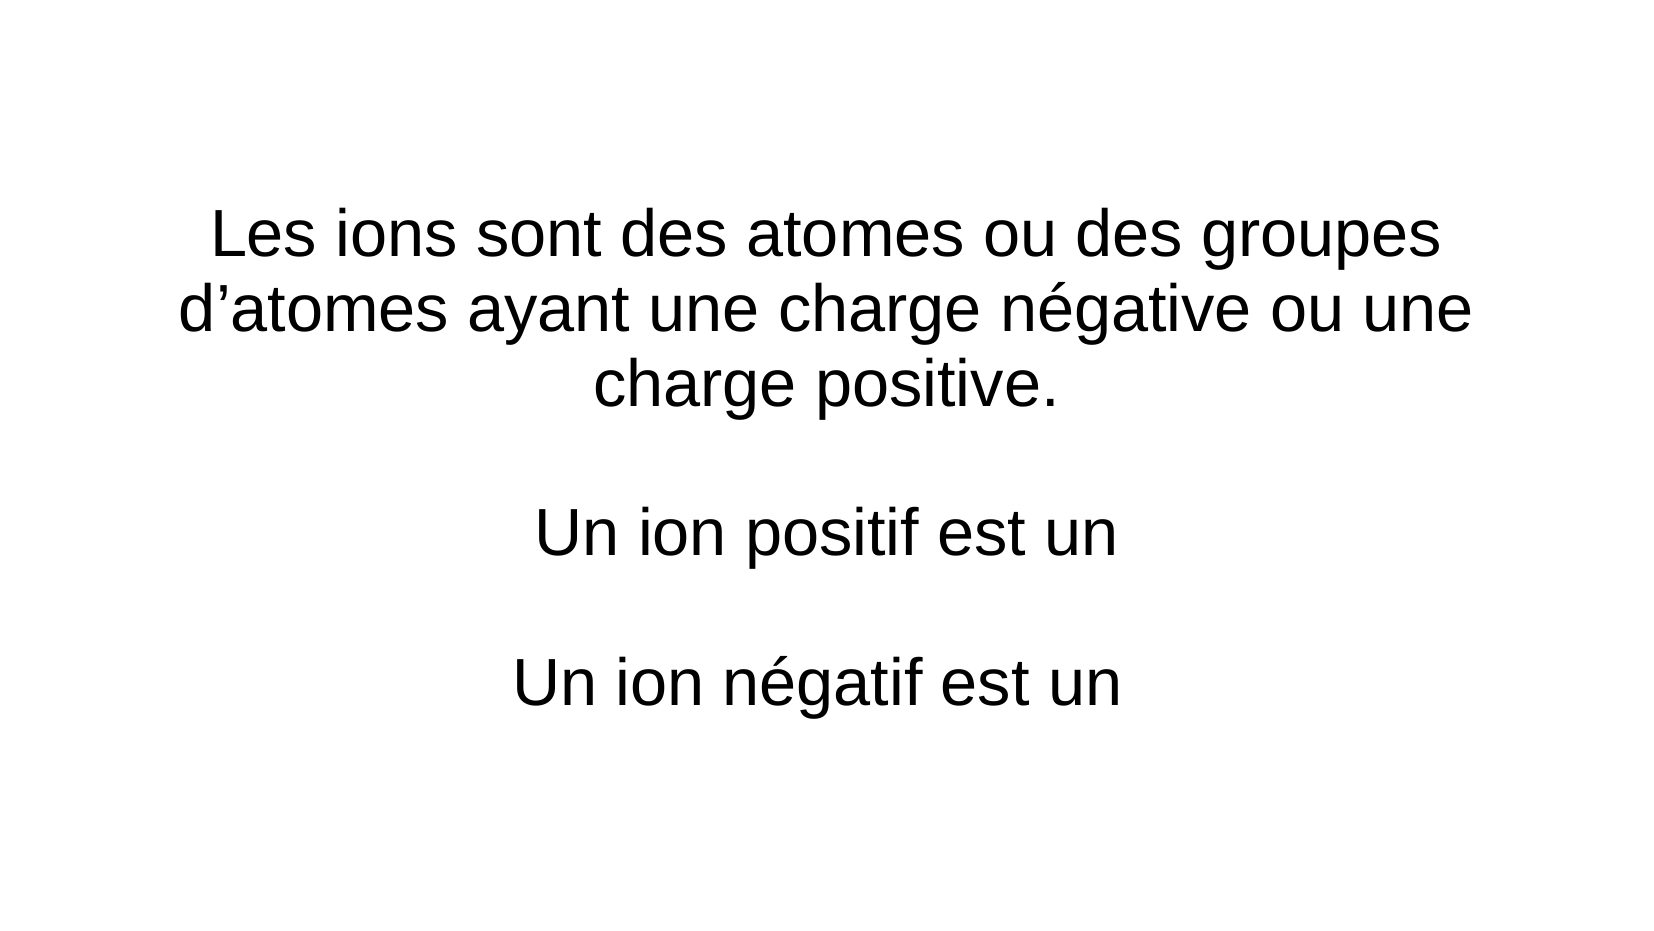

# Les ions sont des atomes ou des groupes d’atomes ayant une charge négative ou une charge positive.
Un ion positif est un
Un ion négatif est un